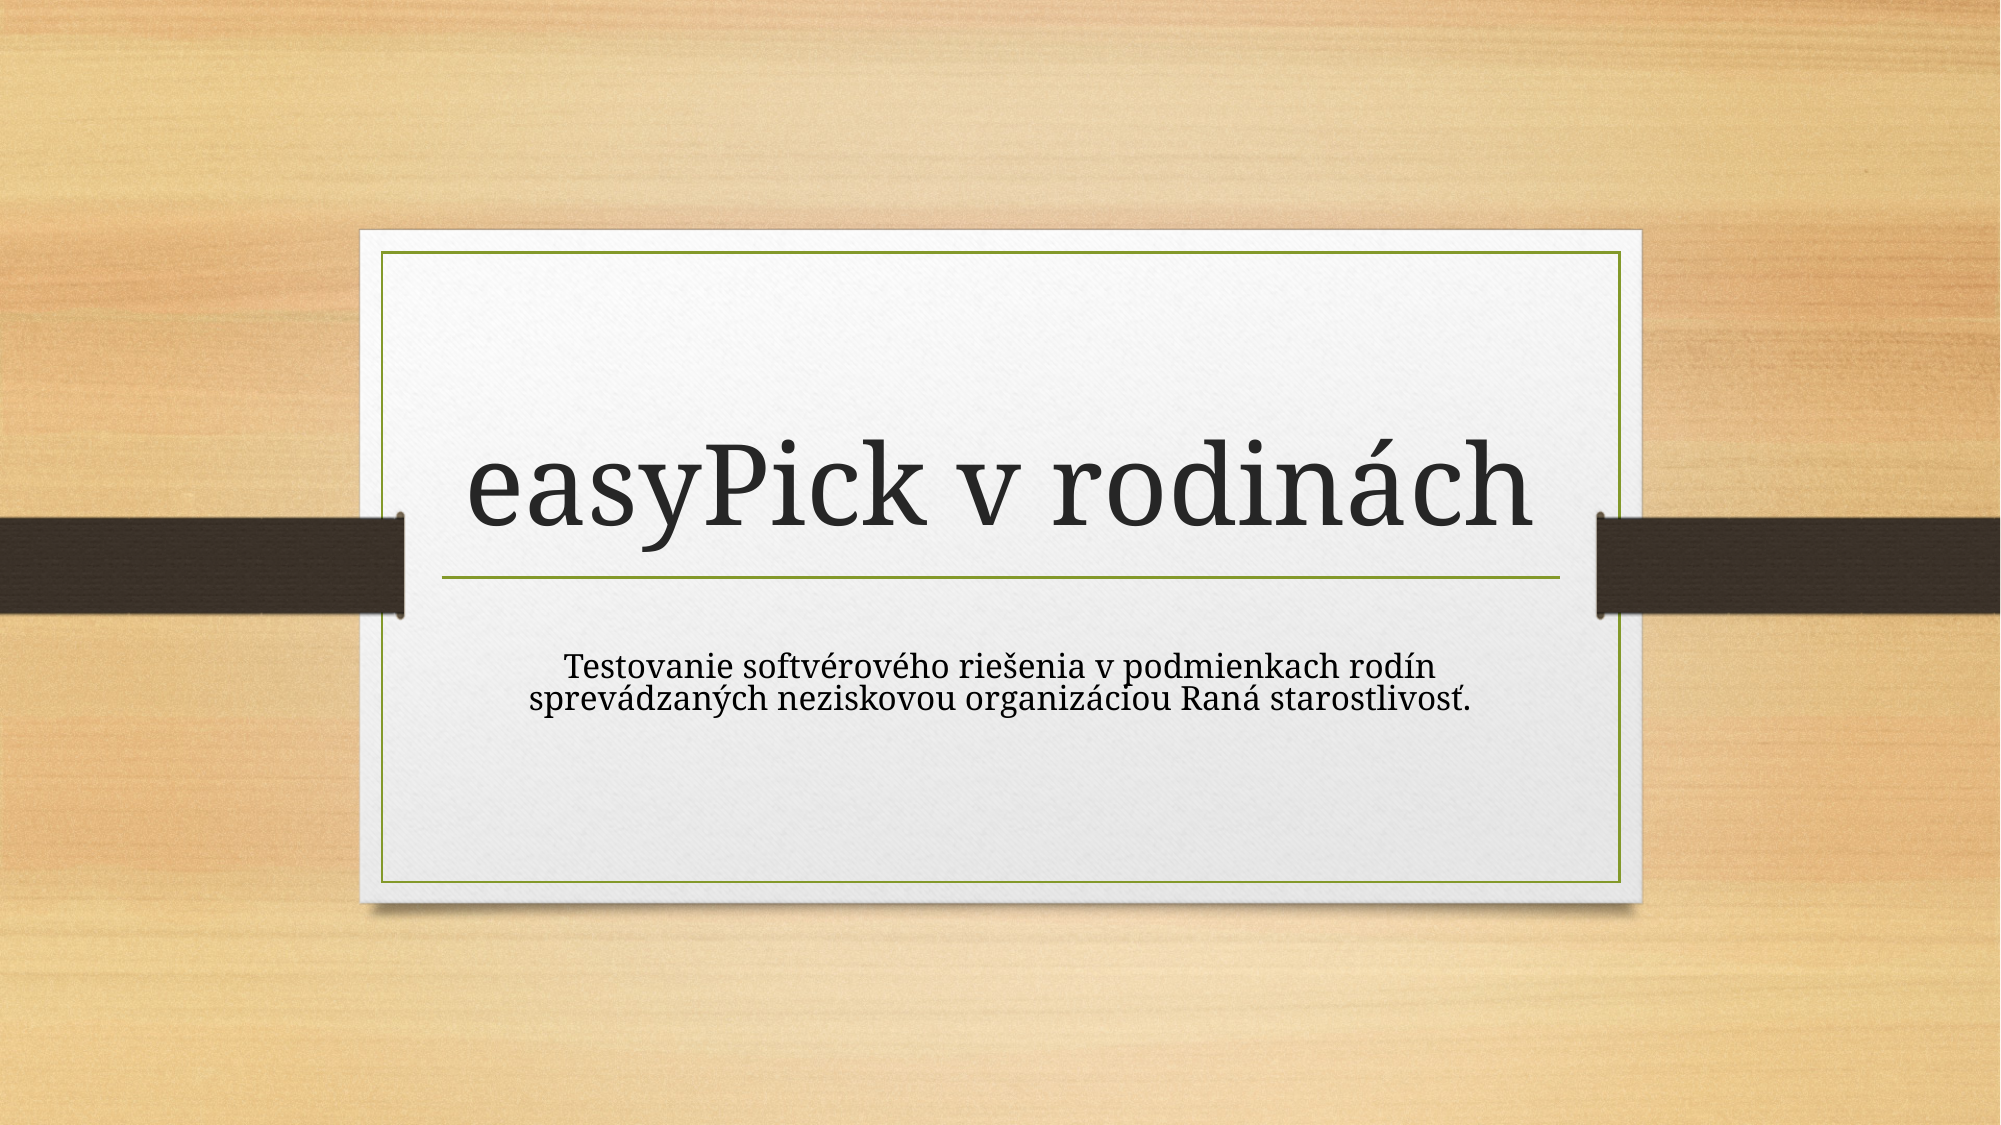

# easyPick v rodinách
Testovanie softvérového riešenia v podmienkach rodín sprevádzaných neziskovou organizáciou Raná starostlivosť.